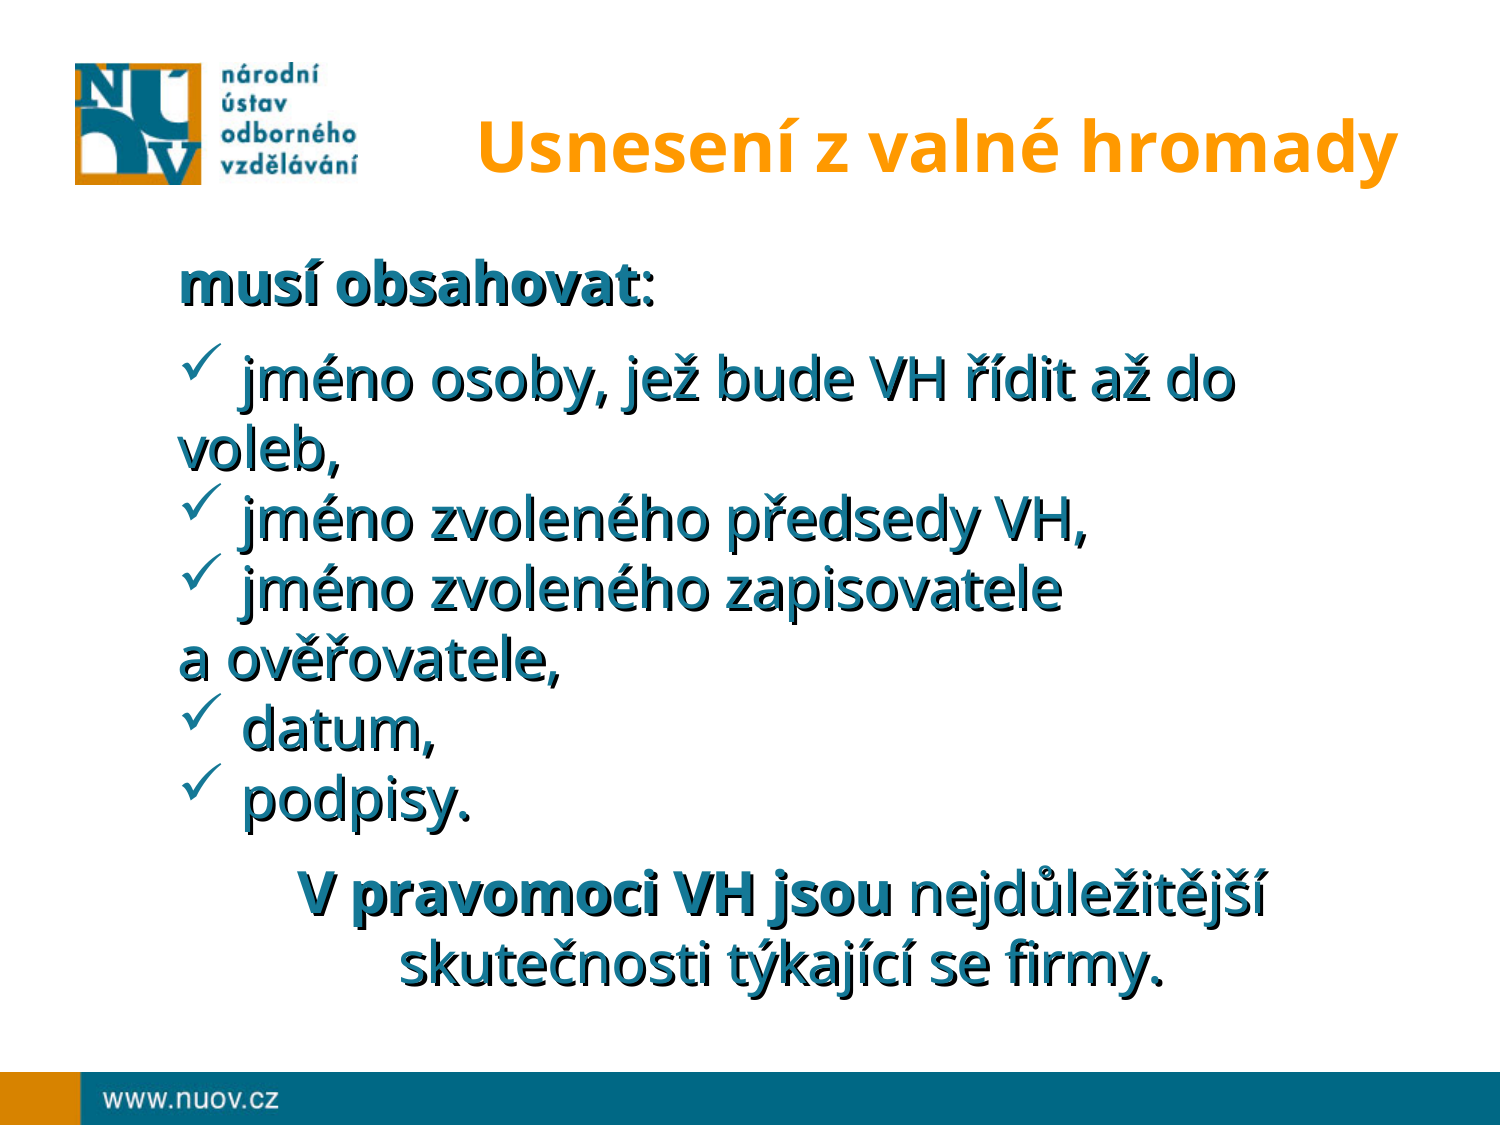

# Usnesení z valné hromady
musí obsahovat:
 jméno osoby, jež bude VH řídit až do voleb,
 jméno zvoleného předsedy VH,
 jméno zvoleného zapisovatele
a ověřovatele,
 datum,
 podpisy.
V pravomoci VH jsou nejdůležitější skutečnosti týkající se firmy.